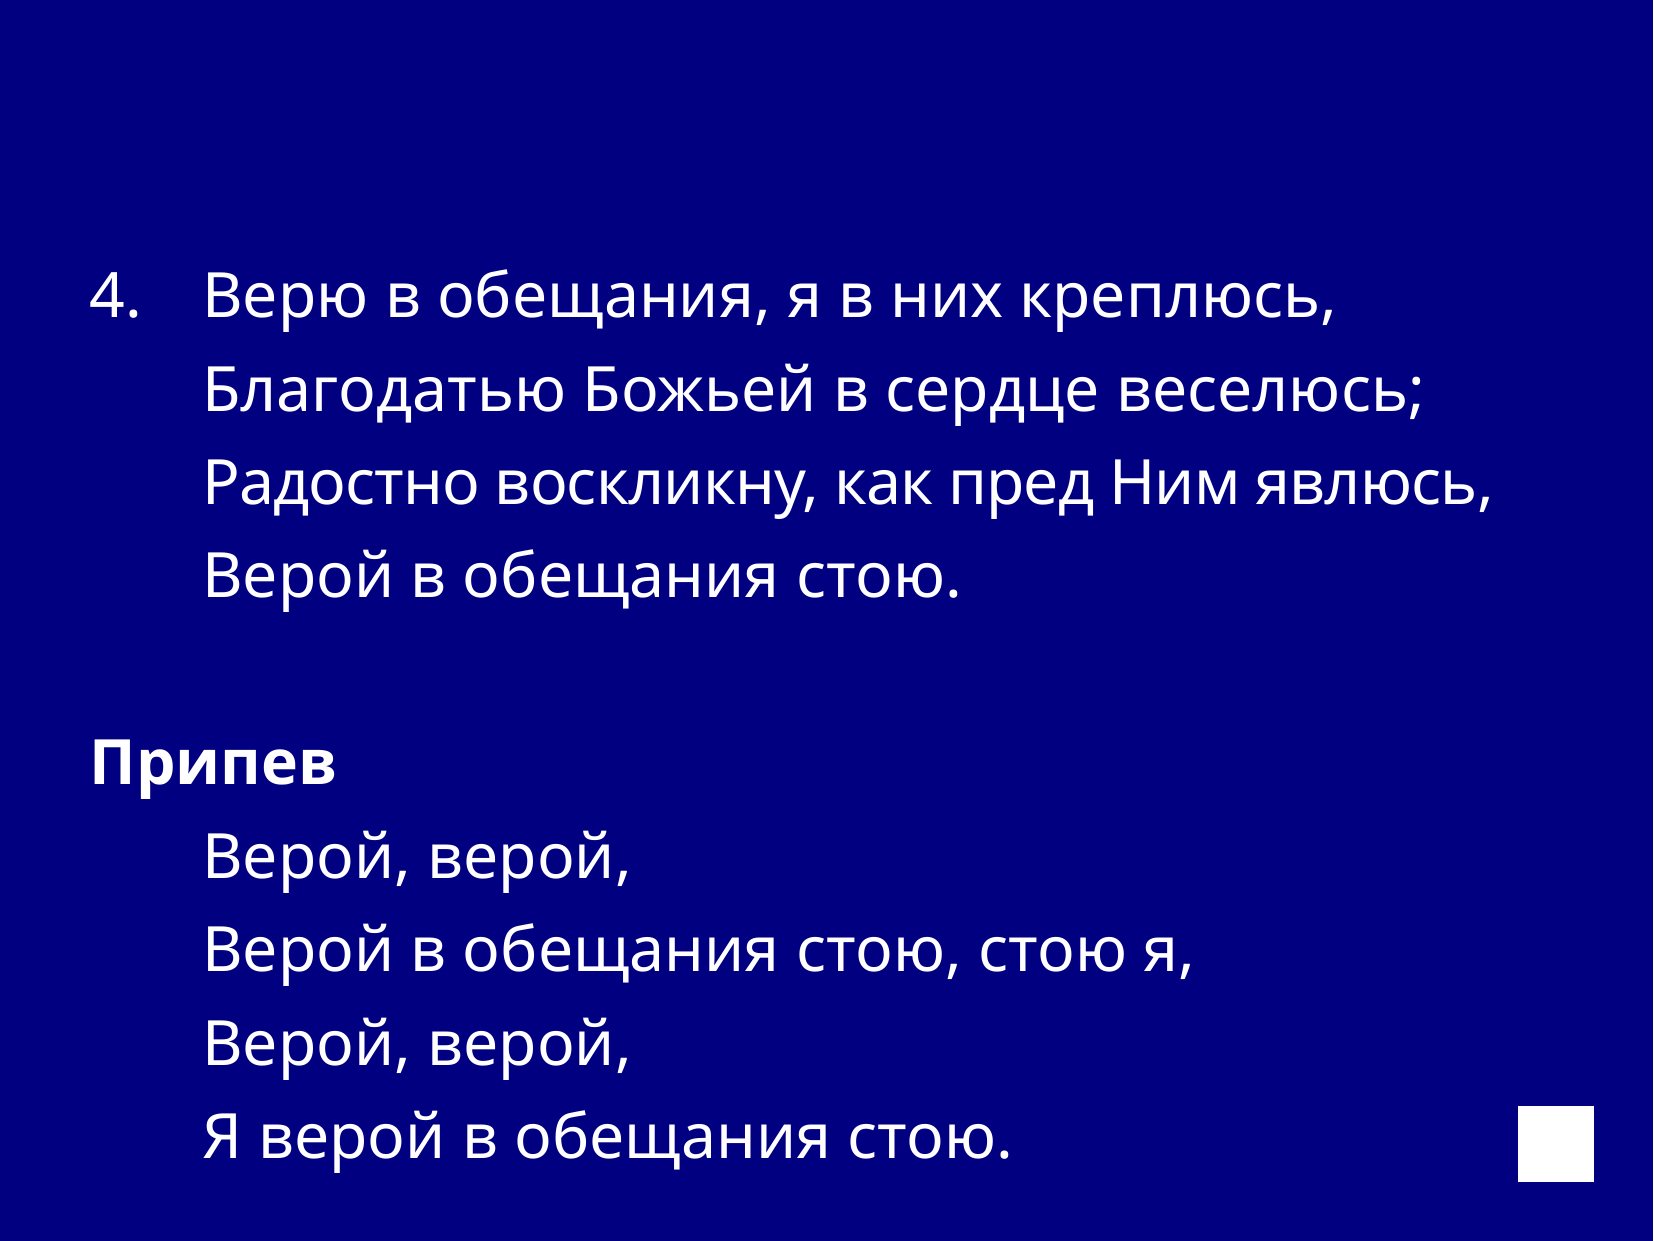

4.	Верю в обещания, я в них креплюсь,
	Благодатью Божьей в сердце веселюсь;
	Радостно воскликну, как пред Ним явлюсь,
	Верой в обещания стою.
Припев
	Верой, верой,
	Верой в обещания стою, стою я,
	Верой, верой,
	Я верой в обещания стою.